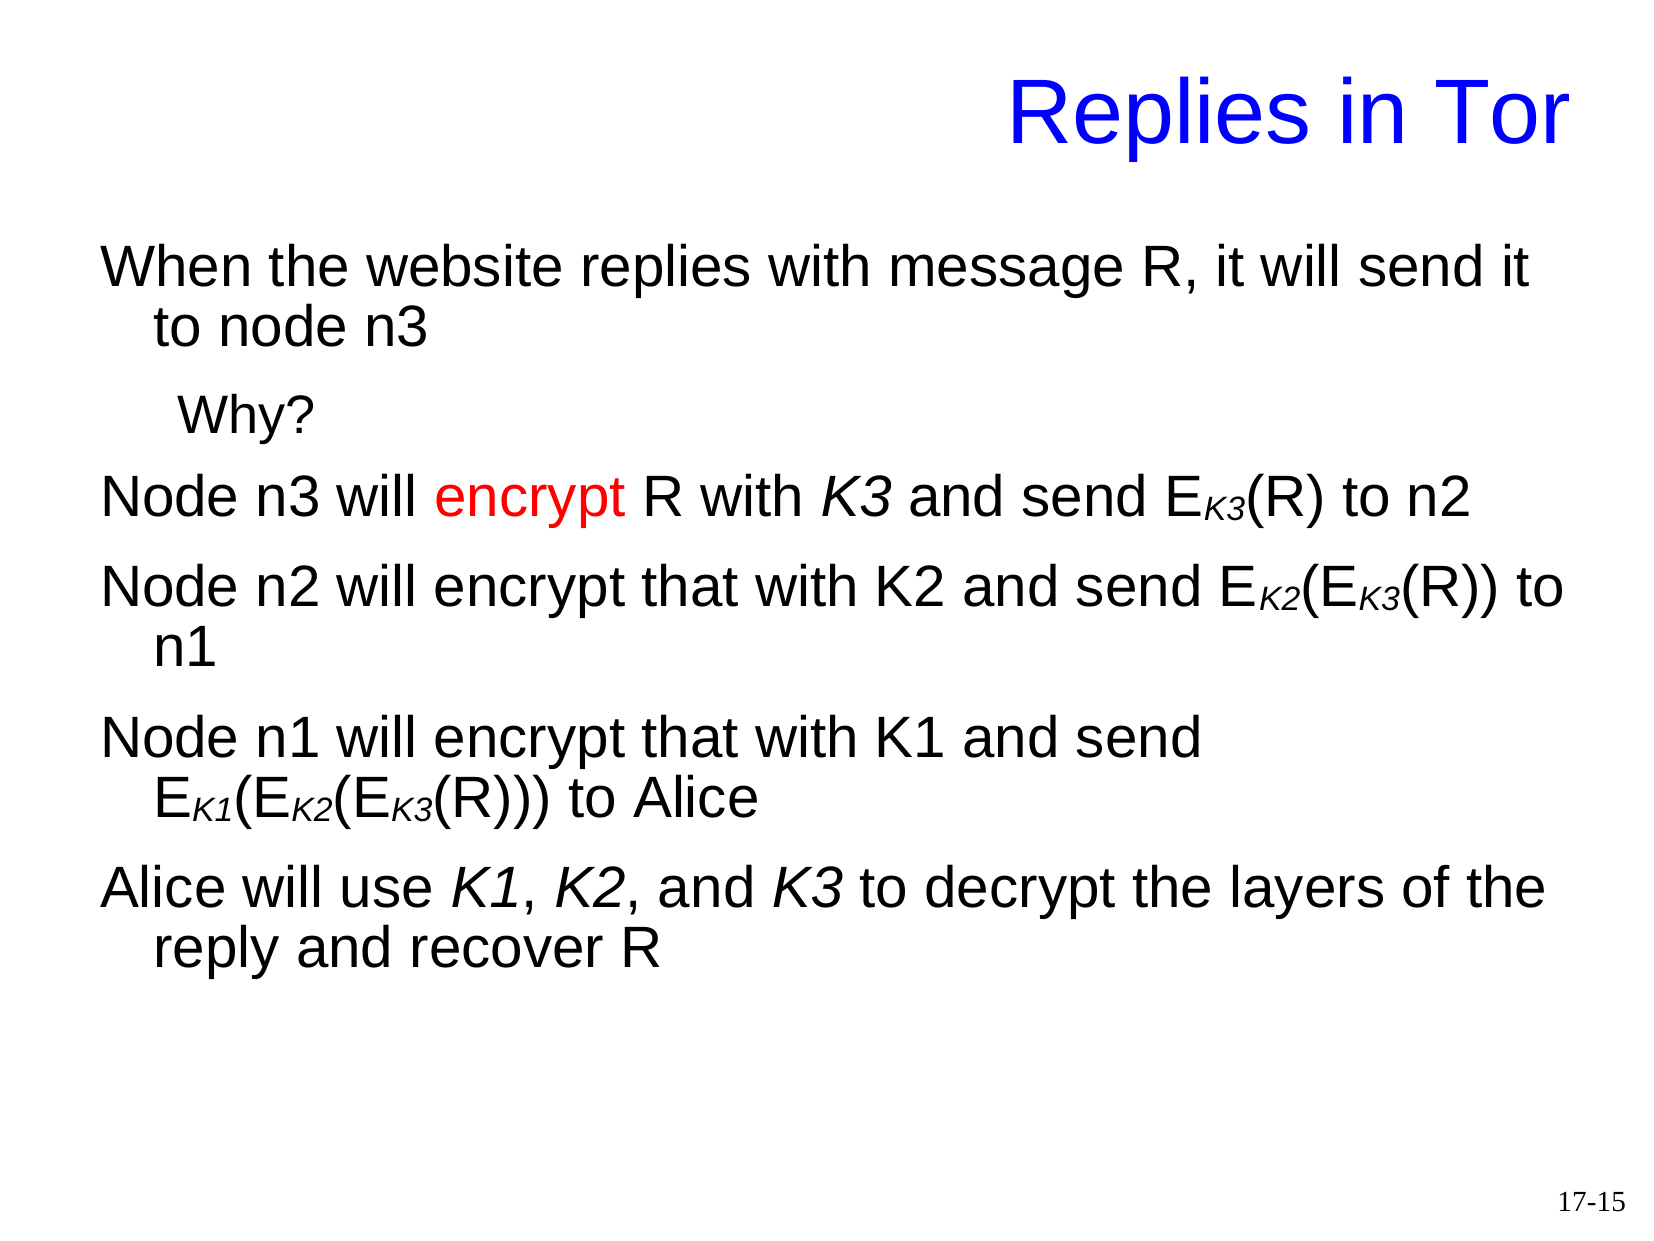

# Replies in Tor
When the website replies with message R, it will send it to node n3
Why?
Node n3 will encrypt R with K3 and send EK3(R) to n2
Node n2 will encrypt that with K2 and send EK2(EK3(R)) to n1
Node n1 will encrypt that with K1 and send EK1(EK2(EK3(R))) to Alice
Alice will use K1, K2, and K3 to decrypt the layers of the reply and recover R